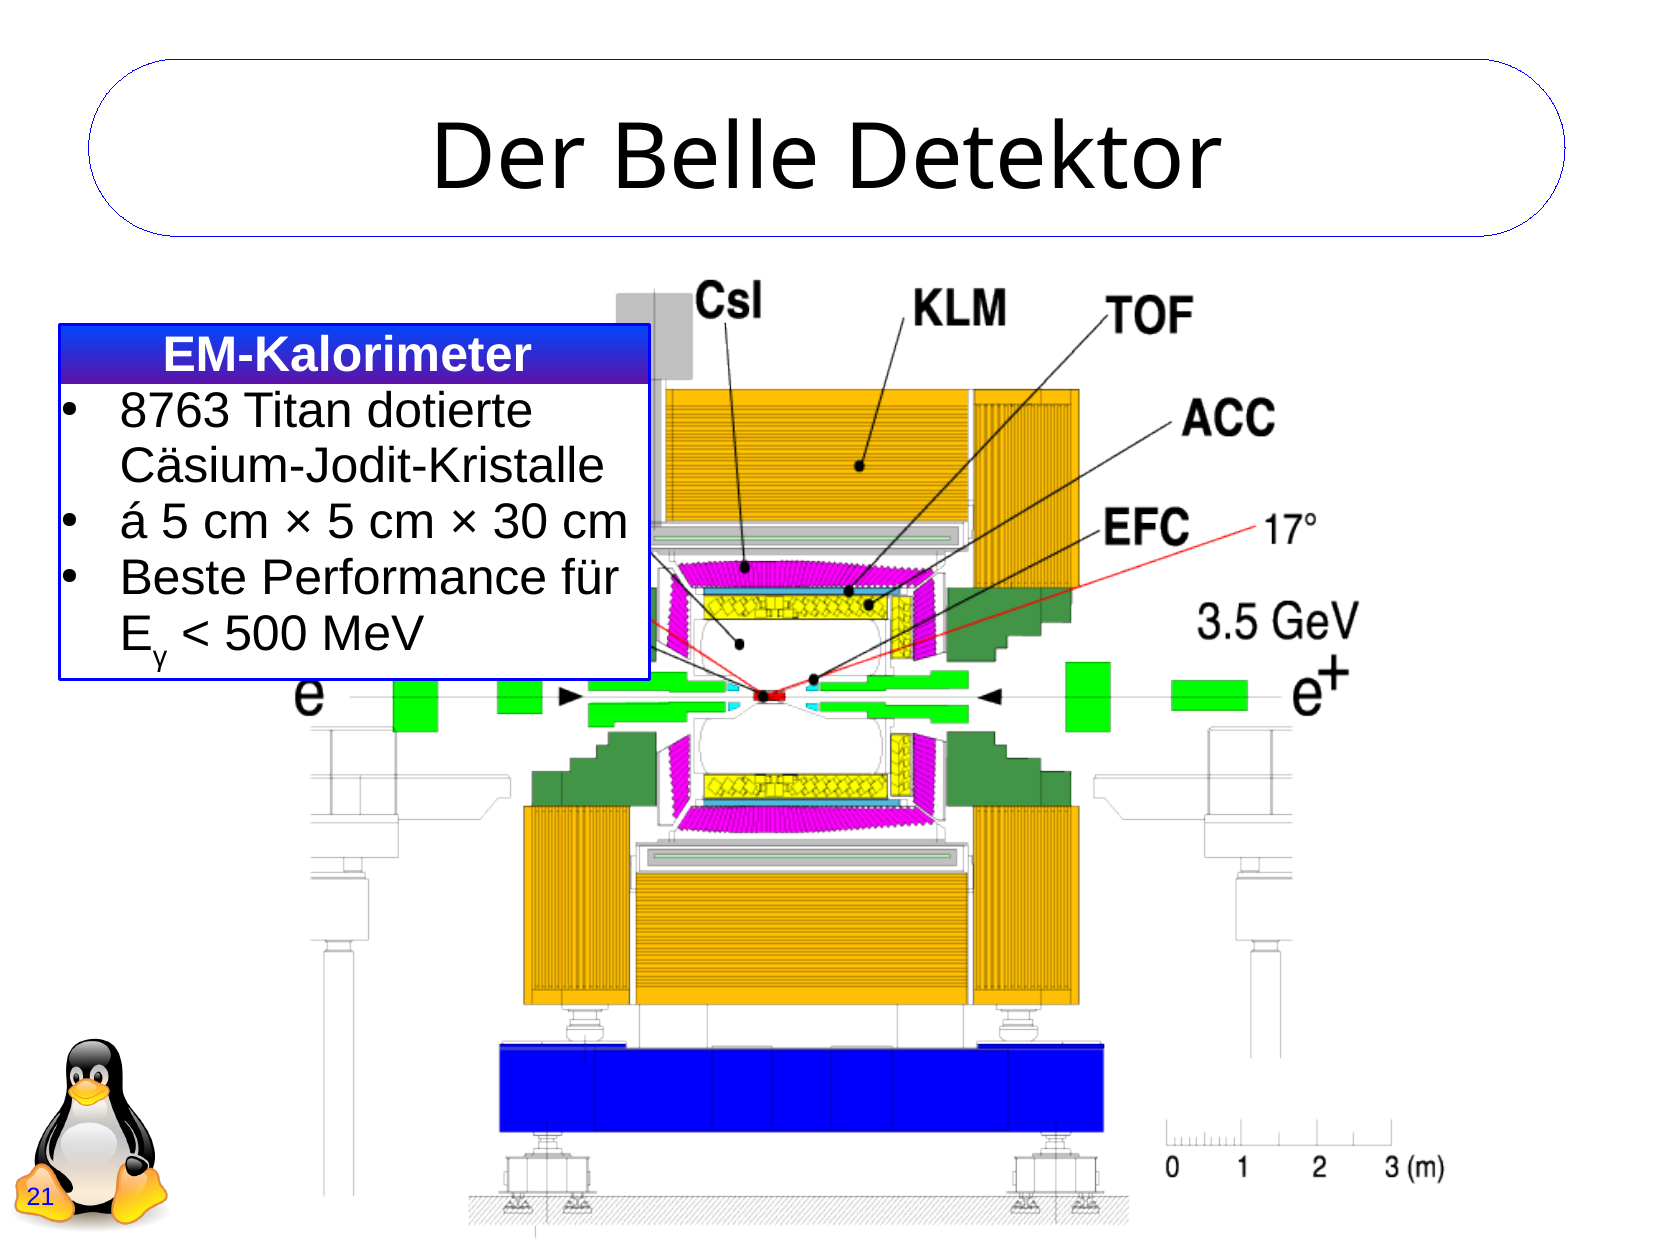

# Der Belle Detektor
EM-Kalorimeter
8763 Titan dotierte Cäsium-Jodit-Kristalle
á 5 cm × 5 cm × 30 cm
Beste Performance für Eγ < 500 MeV